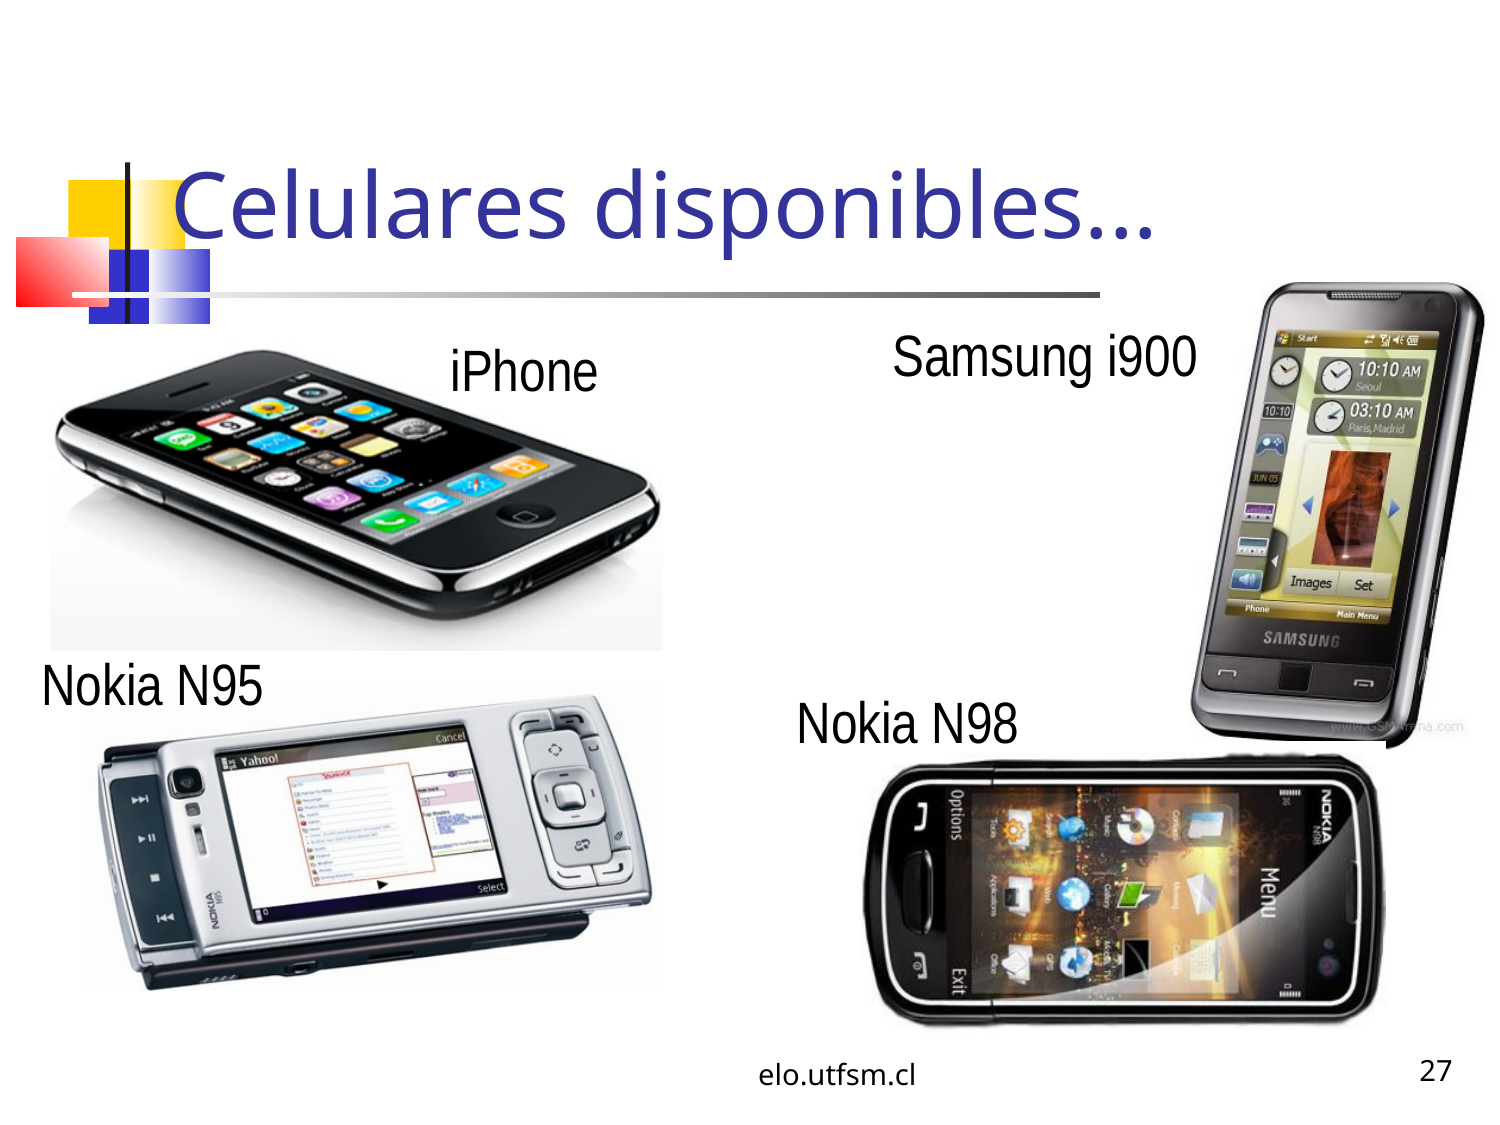

# Celulares disponibles...
Samsung i900
iPhone
Nokia N95
Nokia N98
elo.utfsm.cl